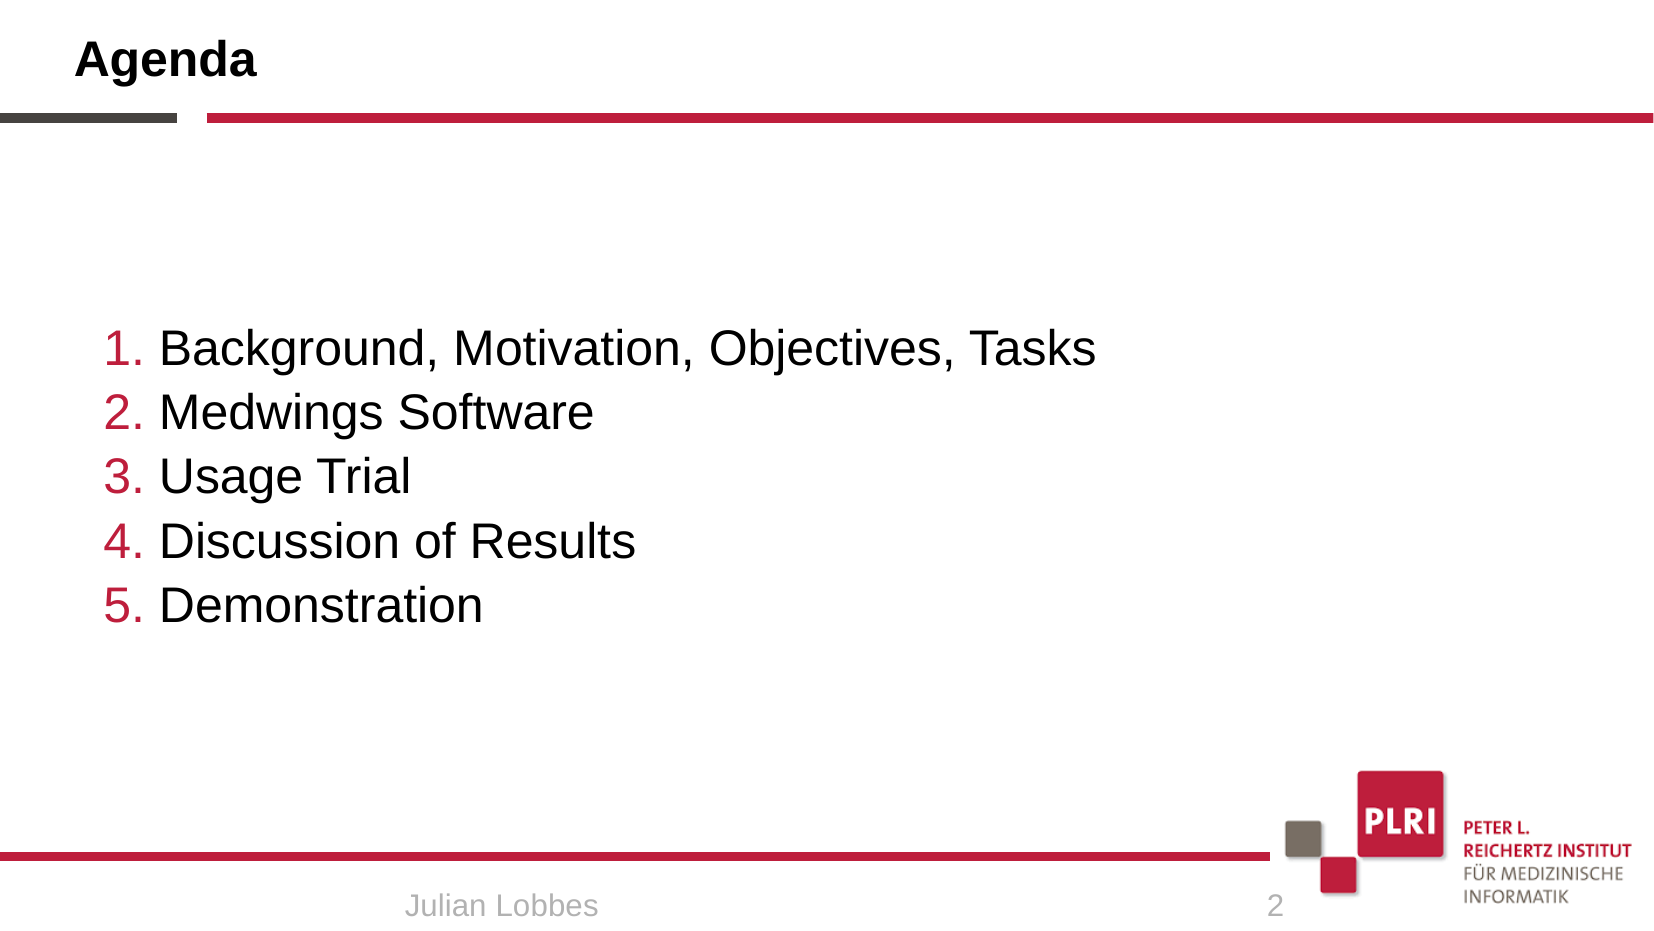

Agenda
Background, Motivation, Objectives, Tasks
Medwings Software
Usage Trial
Discussion of Results
Demonstration
Julian Lobbes